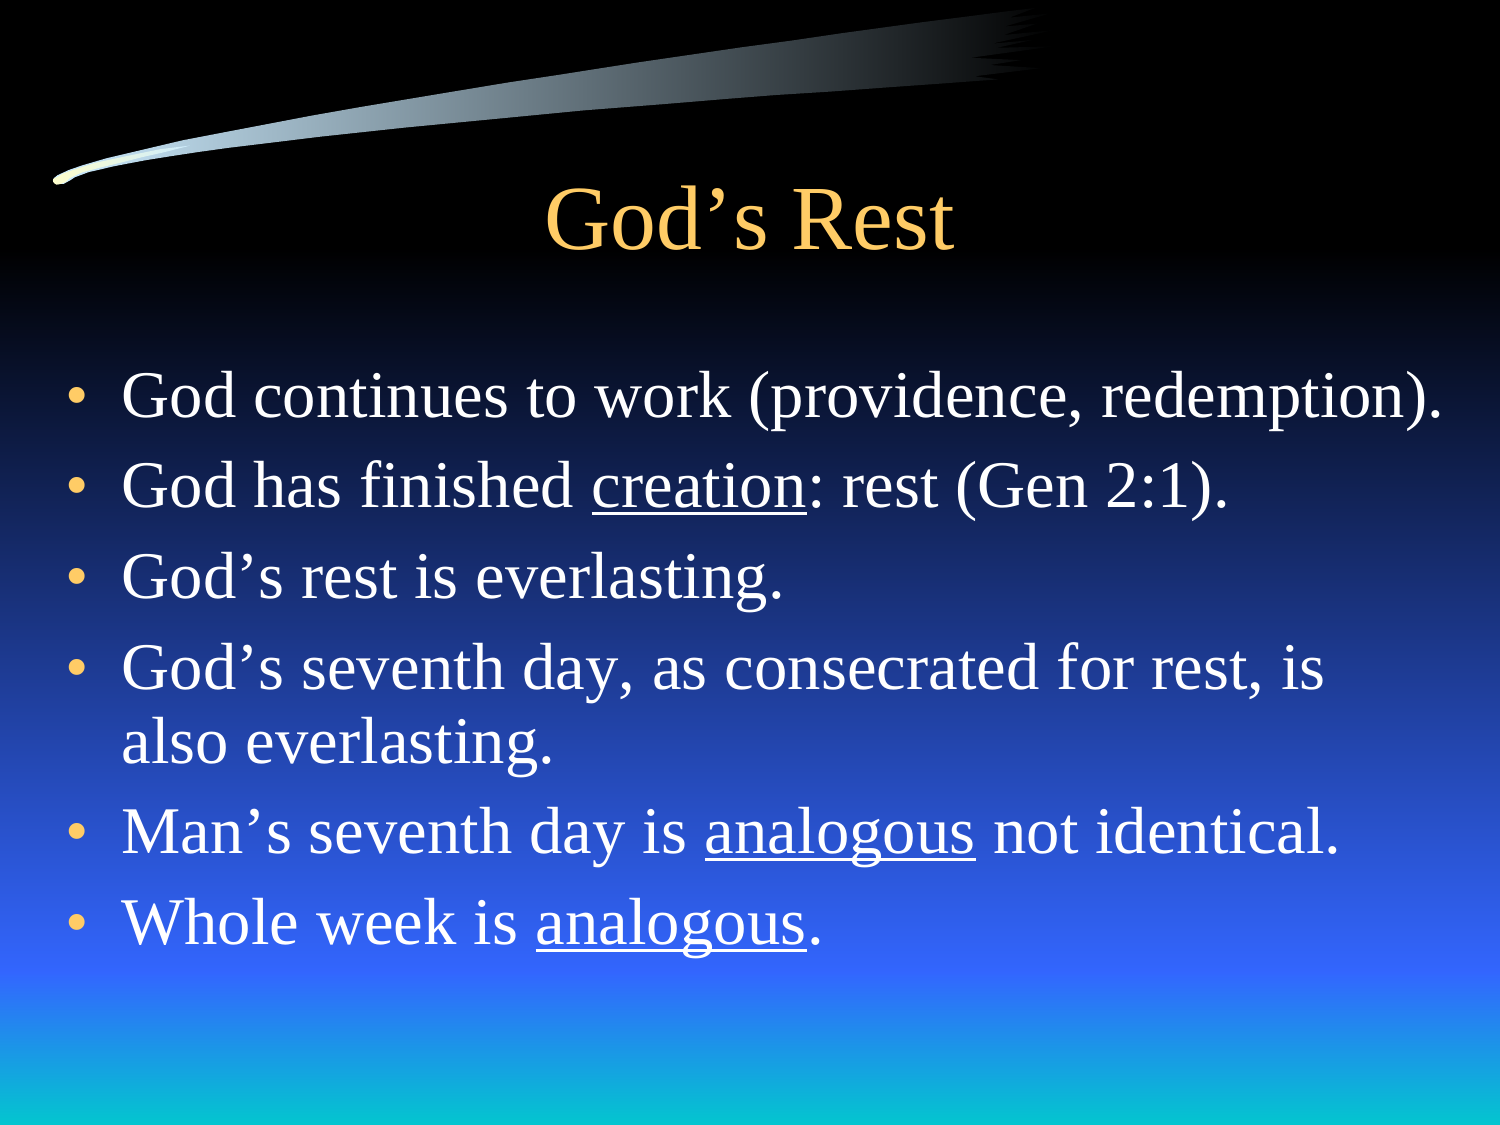

# God’s Rest
God continues to work (providence, redemption).
God has finished creation: rest (Gen 2:1).
God’s rest is everlasting.
God’s seventh day, as consecrated for rest, is also everlasting.
Man’s seventh day is analogous not identical.
Whole week is analogous.